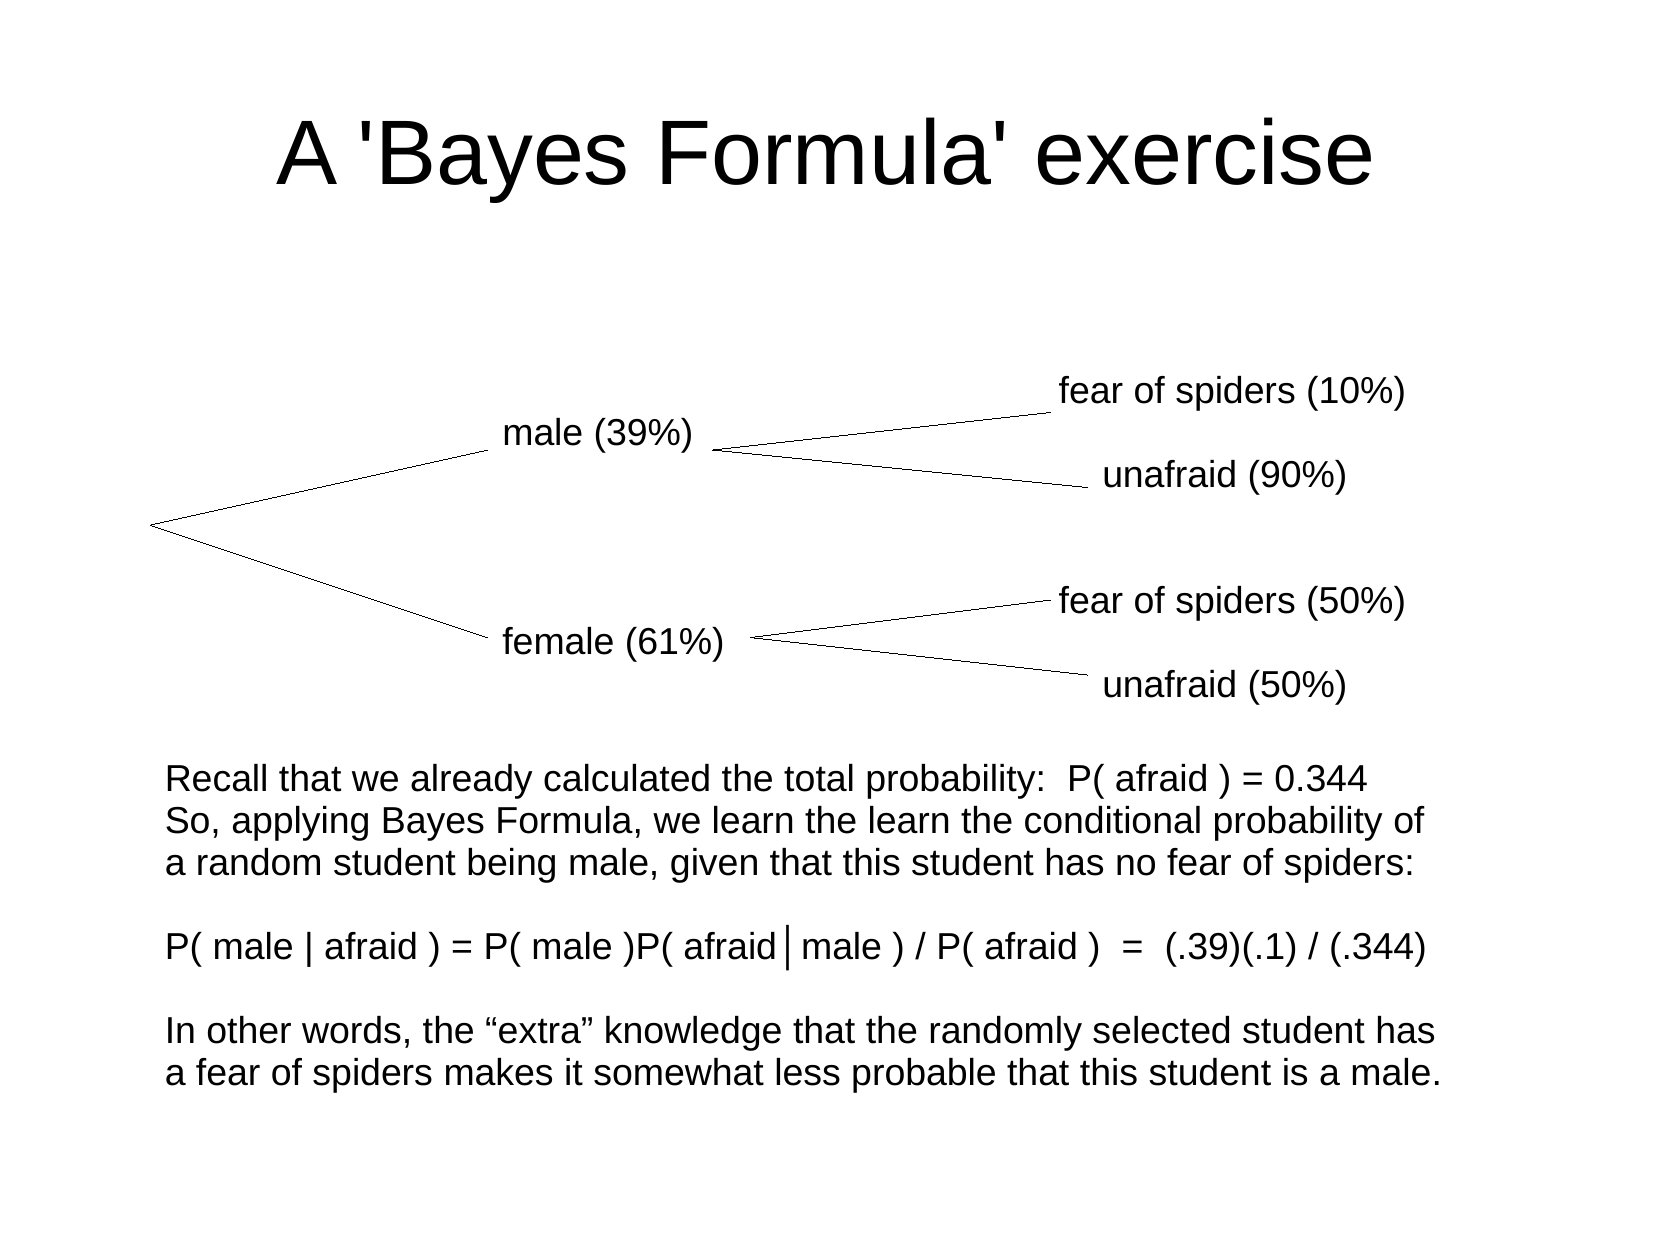

# A 'Bayes Formula' exercise
							 fear of spiders (10%)
male (39%)
							 	unafraid (90%)
							 fear of spiders (50%)
female (61%)
								unafraid (50%)
Recall that we already calculated the total probability: P( afraid ) = 0.344
So, applying Bayes Formula, we learn the learn the conditional probability of
a random student being male, given that this student has no fear of spiders:
P( male | afraid ) = P( male )P( afraid│male ) / P( afraid ) = (.39)(.1) / (.344)
In other words, the “extra” knowledge that the randomly selected student has
a fear of spiders makes it somewhat less probable that this student is a male.